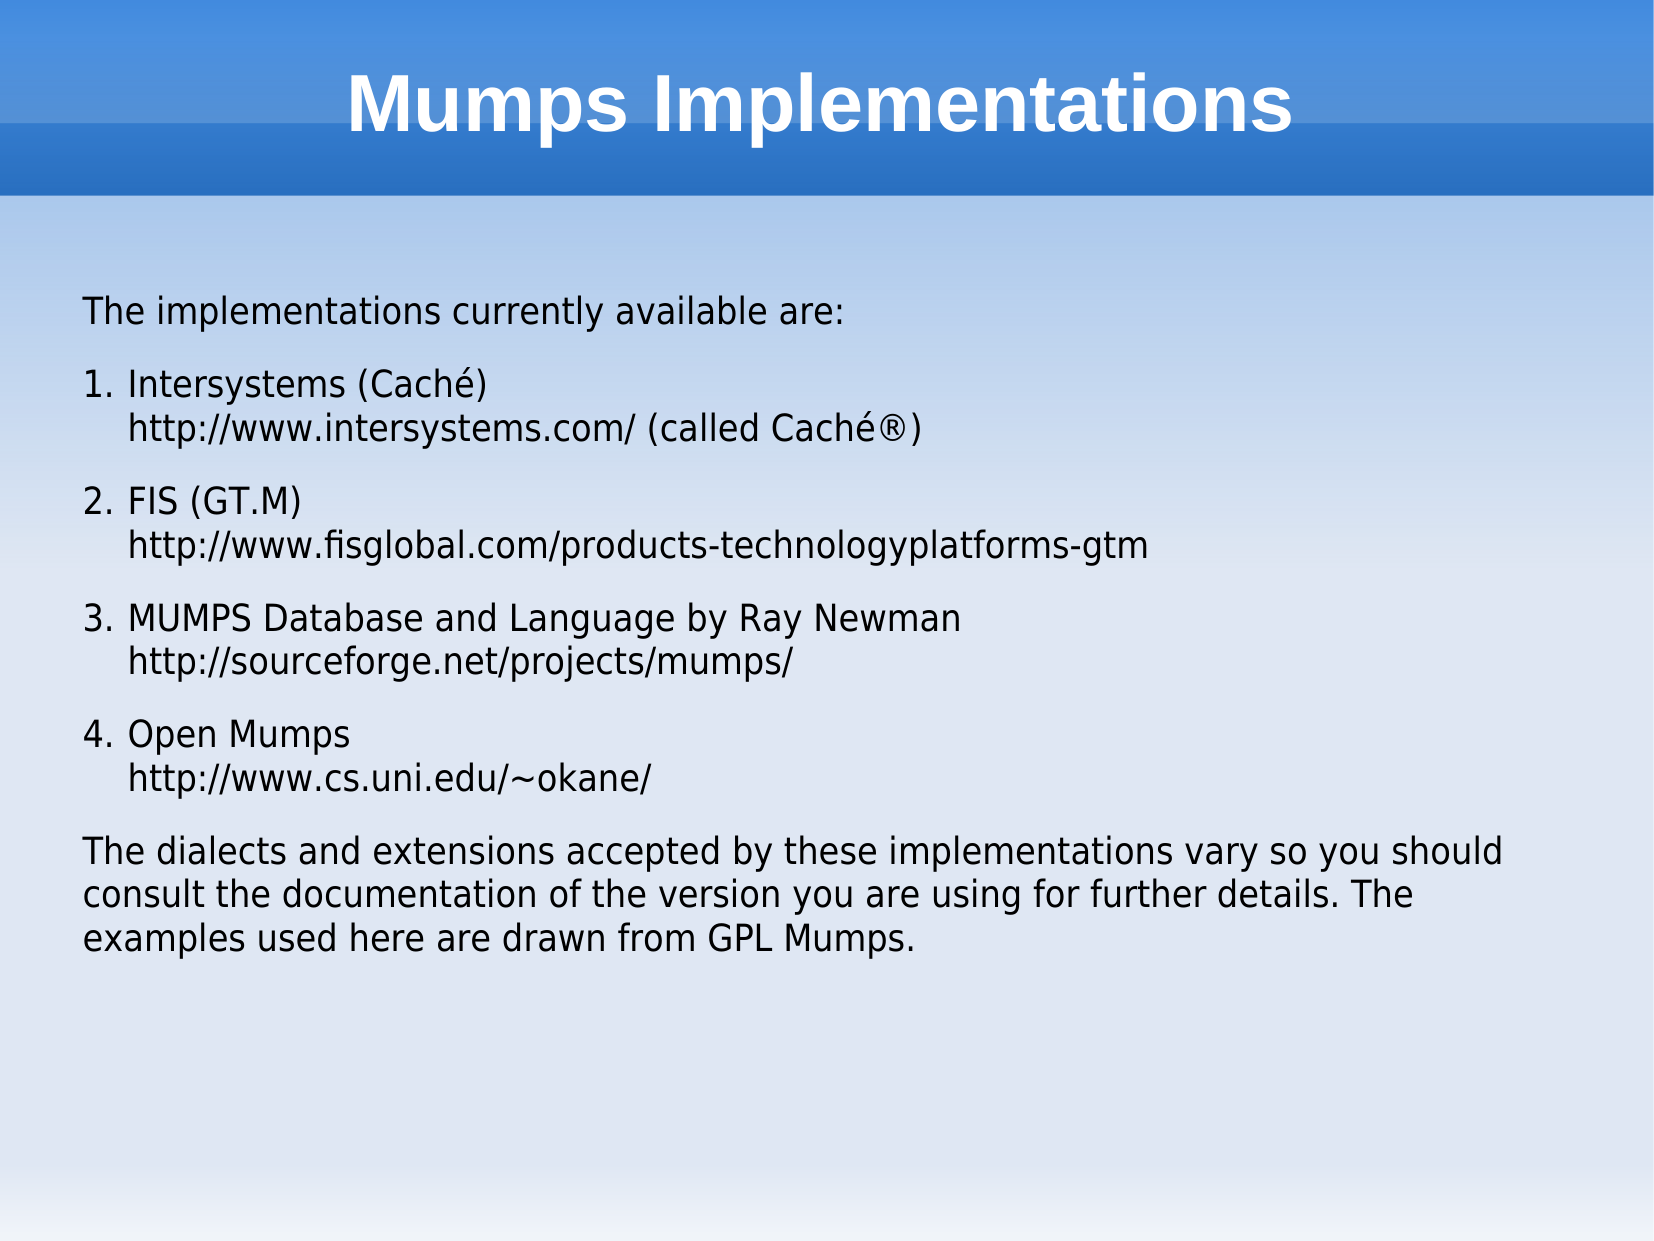

# Mumps Implementations
The implementations currently available are:
Intersystems (Caché)
http://www.intersystems.com/ (called Caché®)
FIS (GT.M)
http://www.fisglobal.com/products-technologyplatforms-gtm
MUMPS Database and Language by Ray Newman
http://sourceforge.net/projects/mumps/
Open Mumps
http://www.cs.uni.edu/~okane/
The dialects and extensions accepted by these implementations vary so you should consult the documentation of the version you are using for further details. The examples used here are drawn from GPL Mumps.